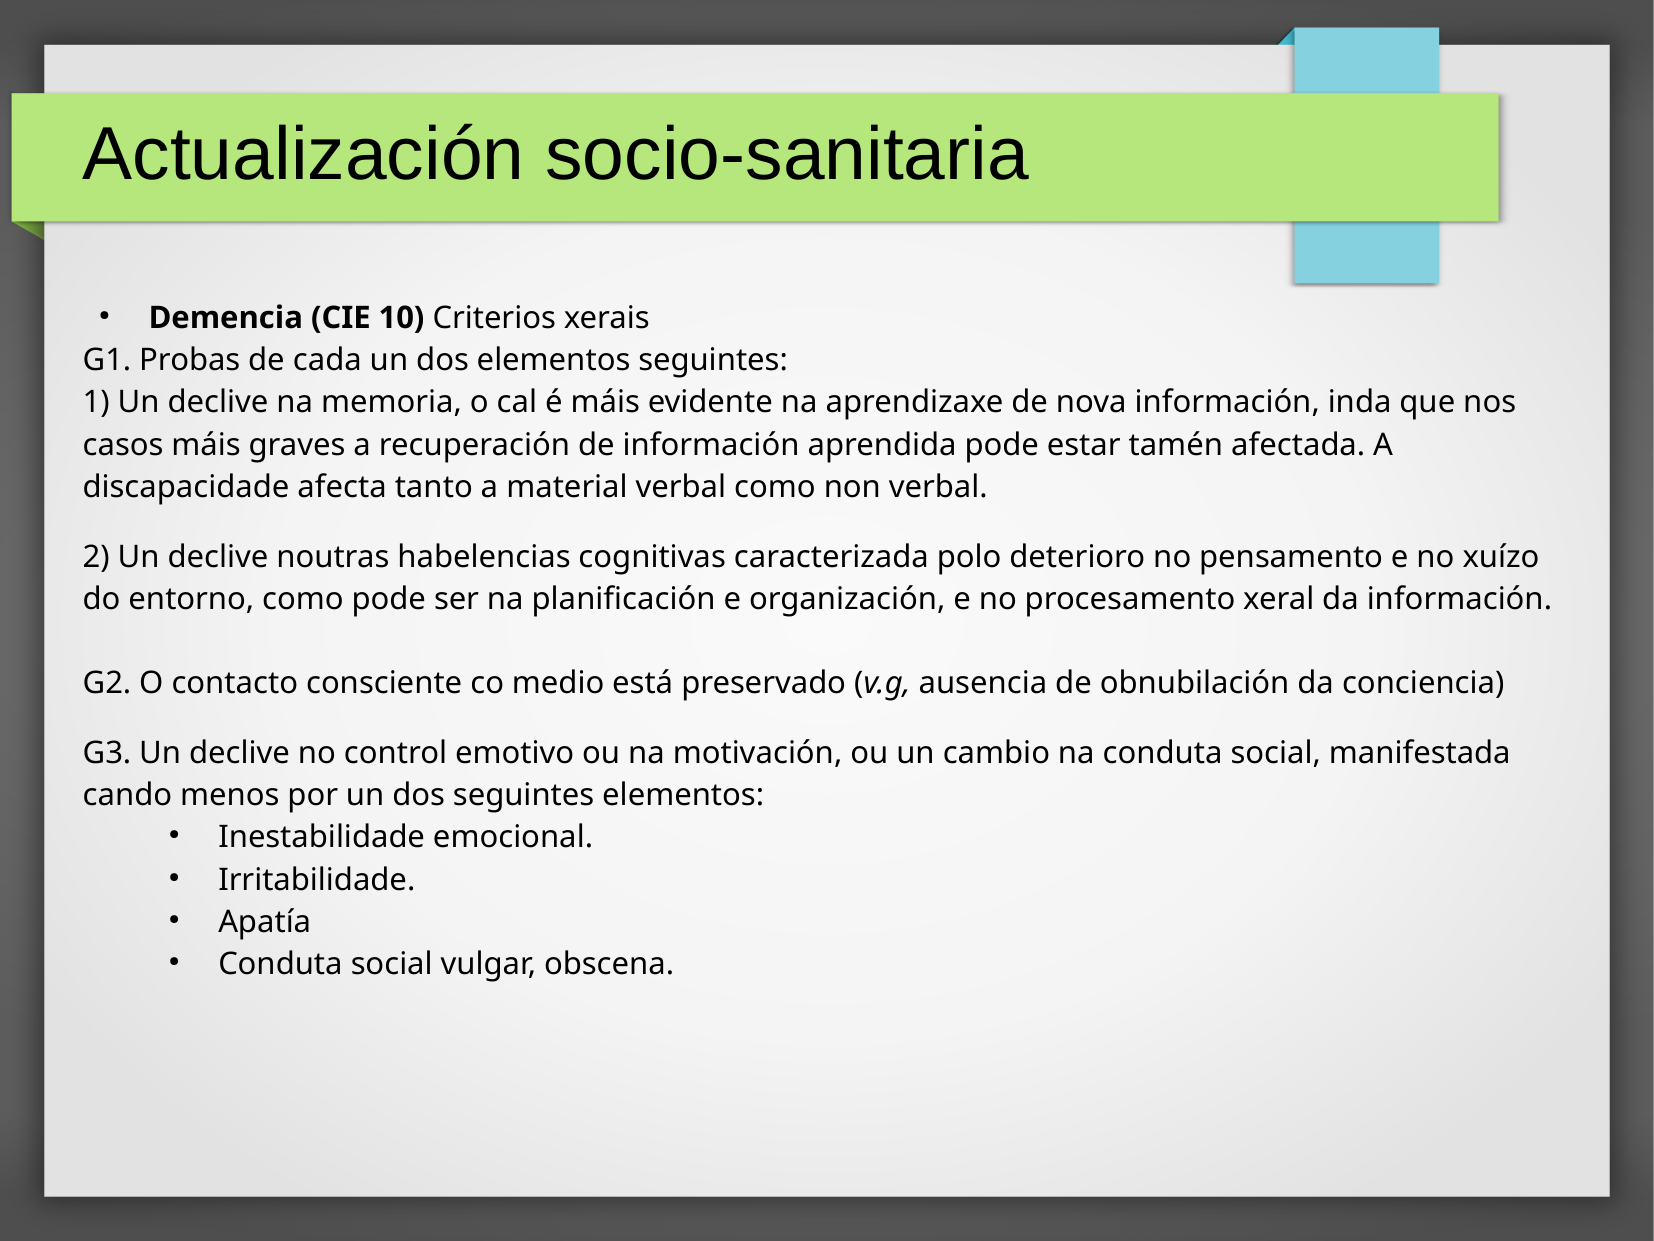

# Actualización socio-sanitaria
Demencia (CIE 10) Criterios xerais
G1. Probas de cada un dos elementos seguintes:
1) Un declive na memoria, o cal é máis evidente na aprendizaxe de nova información, inda que nos casos máis graves a recuperación de información aprendida pode estar tamén afectada. A discapacidade afecta tanto a material verbal como non verbal.
2) Un declive noutras habelencias cognitivas caracterizada polo deterioro no pensamento e no xuízo do entorno, como pode ser na planificación e organización, e no procesamento xeral da información.
G2. O contacto consciente co medio está preservado (v.g, ausencia de obnubilación da conciencia)
G3. Un declive no control emotivo ou na motivación, ou un cambio na conduta social, manifestada cando menos por un dos seguintes elementos:
Inestabilidade emocional.
Irritabilidade.
Apatía
Conduta social vulgar, obscena.